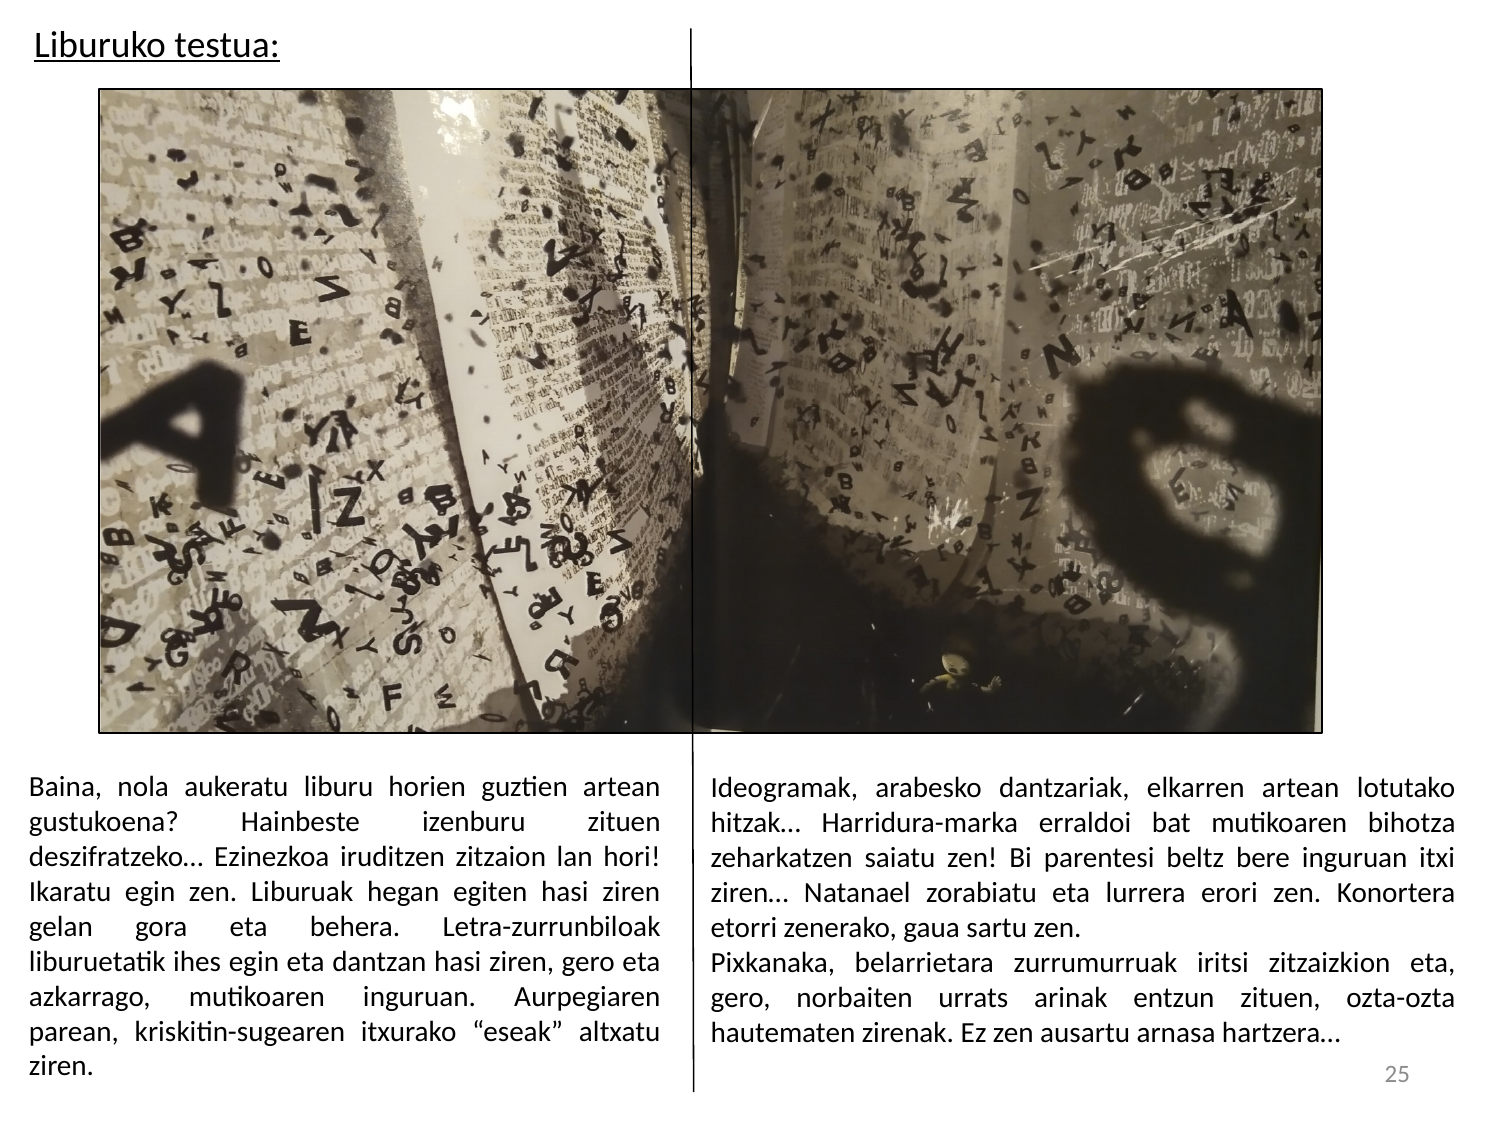

Liburuko testua:
Baina, nola aukeratu liburu horien guztien artean gustukoena? Hainbeste izenburu zituen deszifratzeko… Ezinezkoa iruditzen zitzaion lan hori! Ikaratu egin zen. Liburuak hegan egiten hasi ziren gelan gora eta behera. Letra-zurrunbiloak liburuetatik ihes egin eta dantzan hasi ziren, gero eta azkarrago, mutikoaren inguruan. Aurpegiaren parean, kriskitin-sugearen itxurako “eseak” altxatu ziren.
Ideogramak, arabesko dantzariak, elkarren artean lotutako hitzak… Harridura-marka erraldoi bat mutikoaren bihotza zeharkatzen saiatu zen! Bi parentesi beltz bere inguruan itxi ziren… Natanael zorabiatu eta lurrera erori zen. Konortera etorri zenerako, gaua sartu zen.
Pixkanaka, belarrietara zurrumurruak iritsi zitzaizkion eta, gero, norbaiten urrats arinak entzun zituen, ozta-ozta hautematen zirenak. Ez zen ausartu arnasa hartzera…